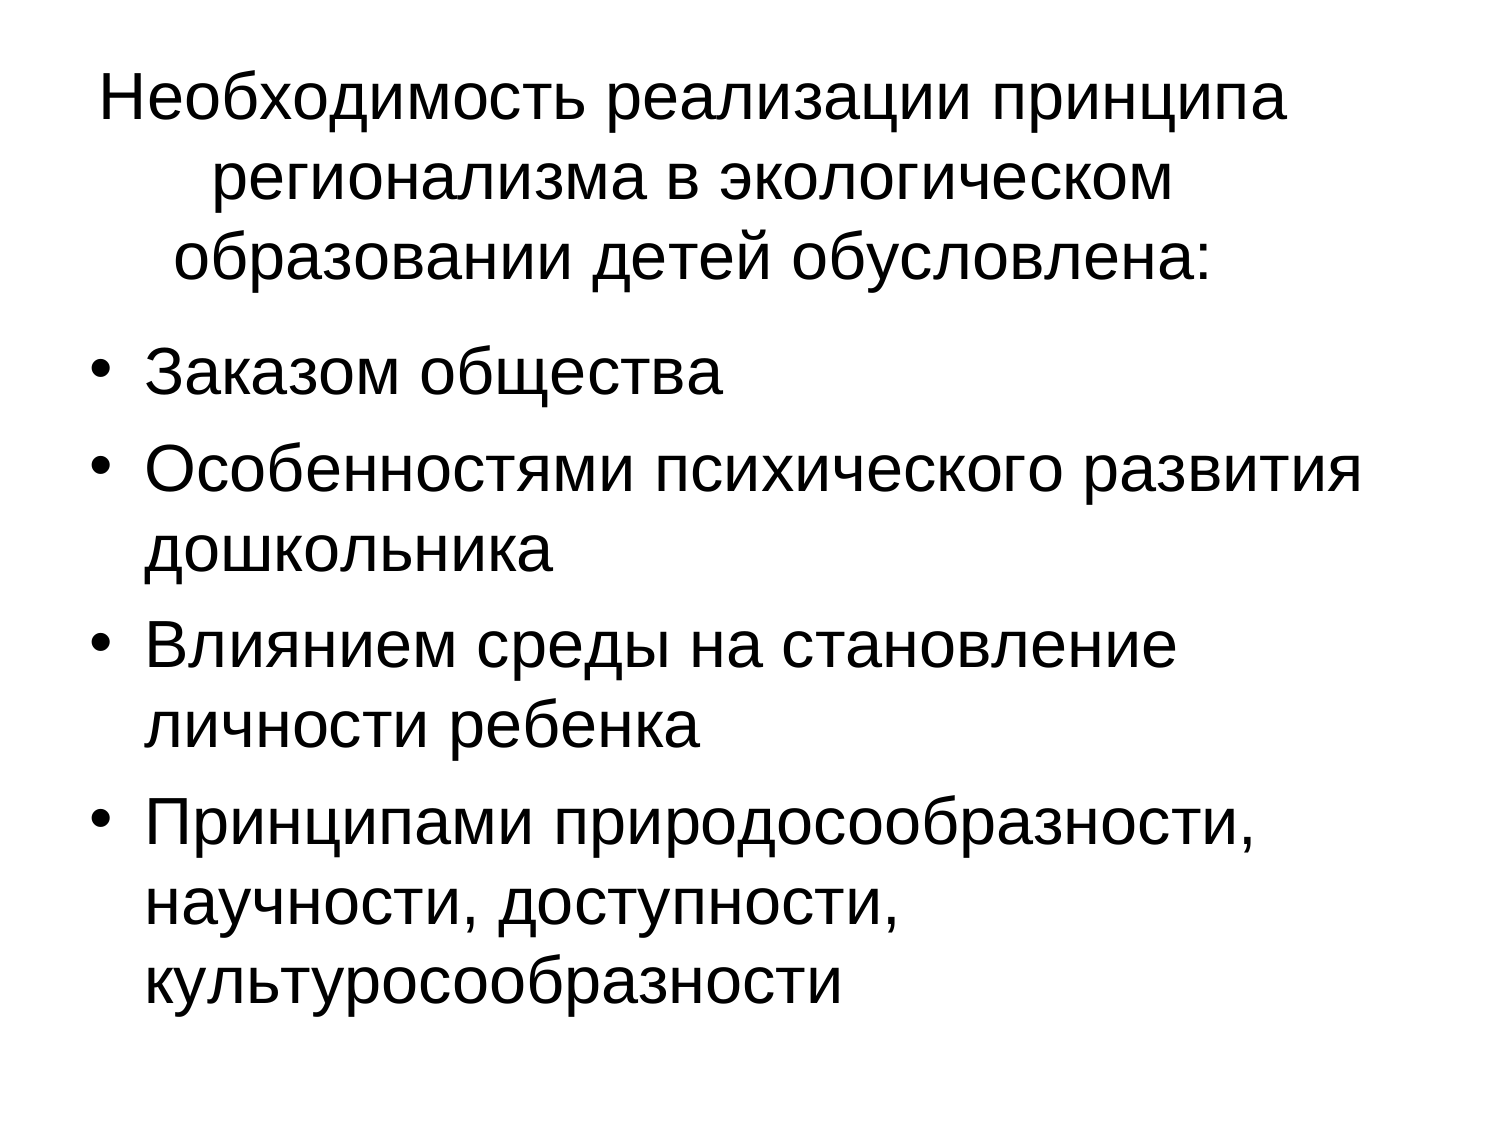

# Необходимость реализации принципа регионализма в экологическом образовании детей обусловлена:
Заказом общества
Особенностями психического развития дошкольника
Влиянием среды на становление личности ребенка
Принципами природосообразности, научности, доступности, культуросообразности